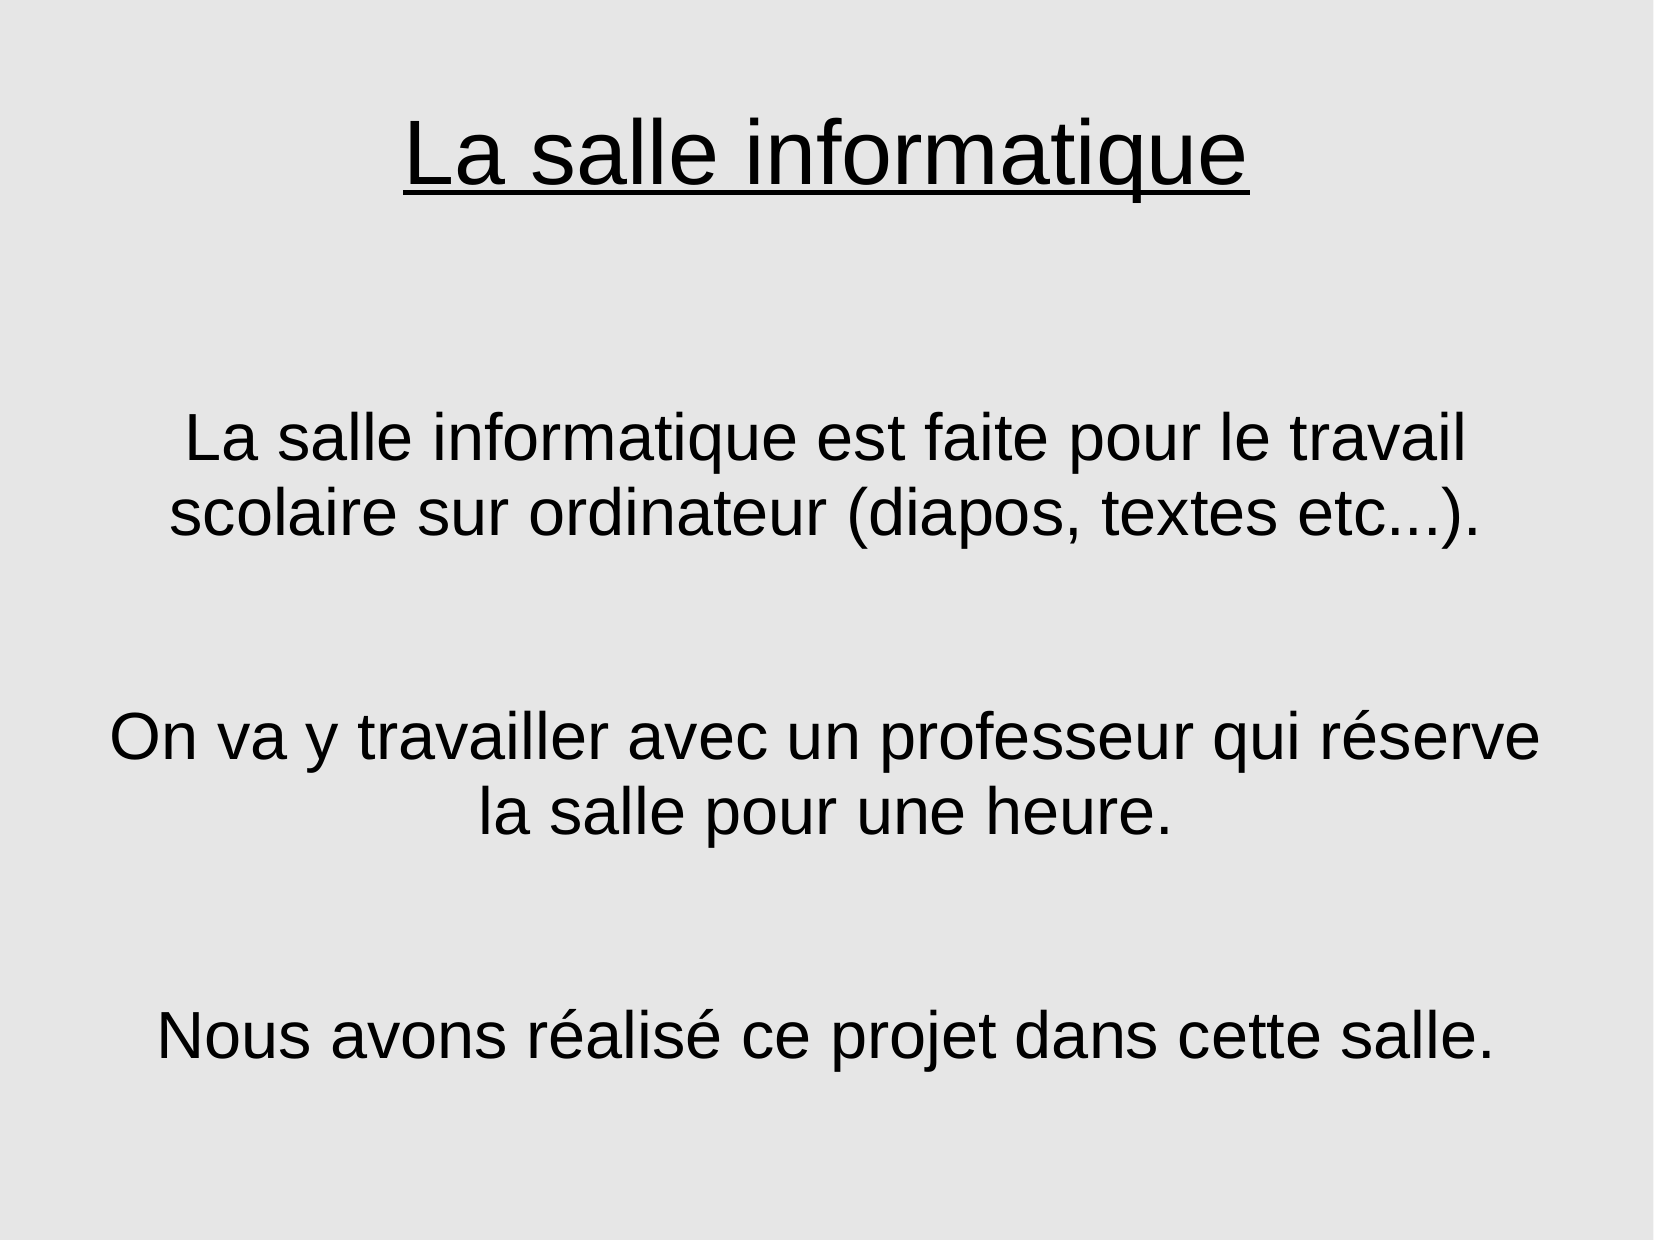

# La salle informatique
La salle informatique est faite pour le travail scolaire sur ordinateur (diapos, textes etc...).
On va y travailler avec un professeur qui réserve la salle pour une heure.
Nous avons réalisé ce projet dans cette salle.